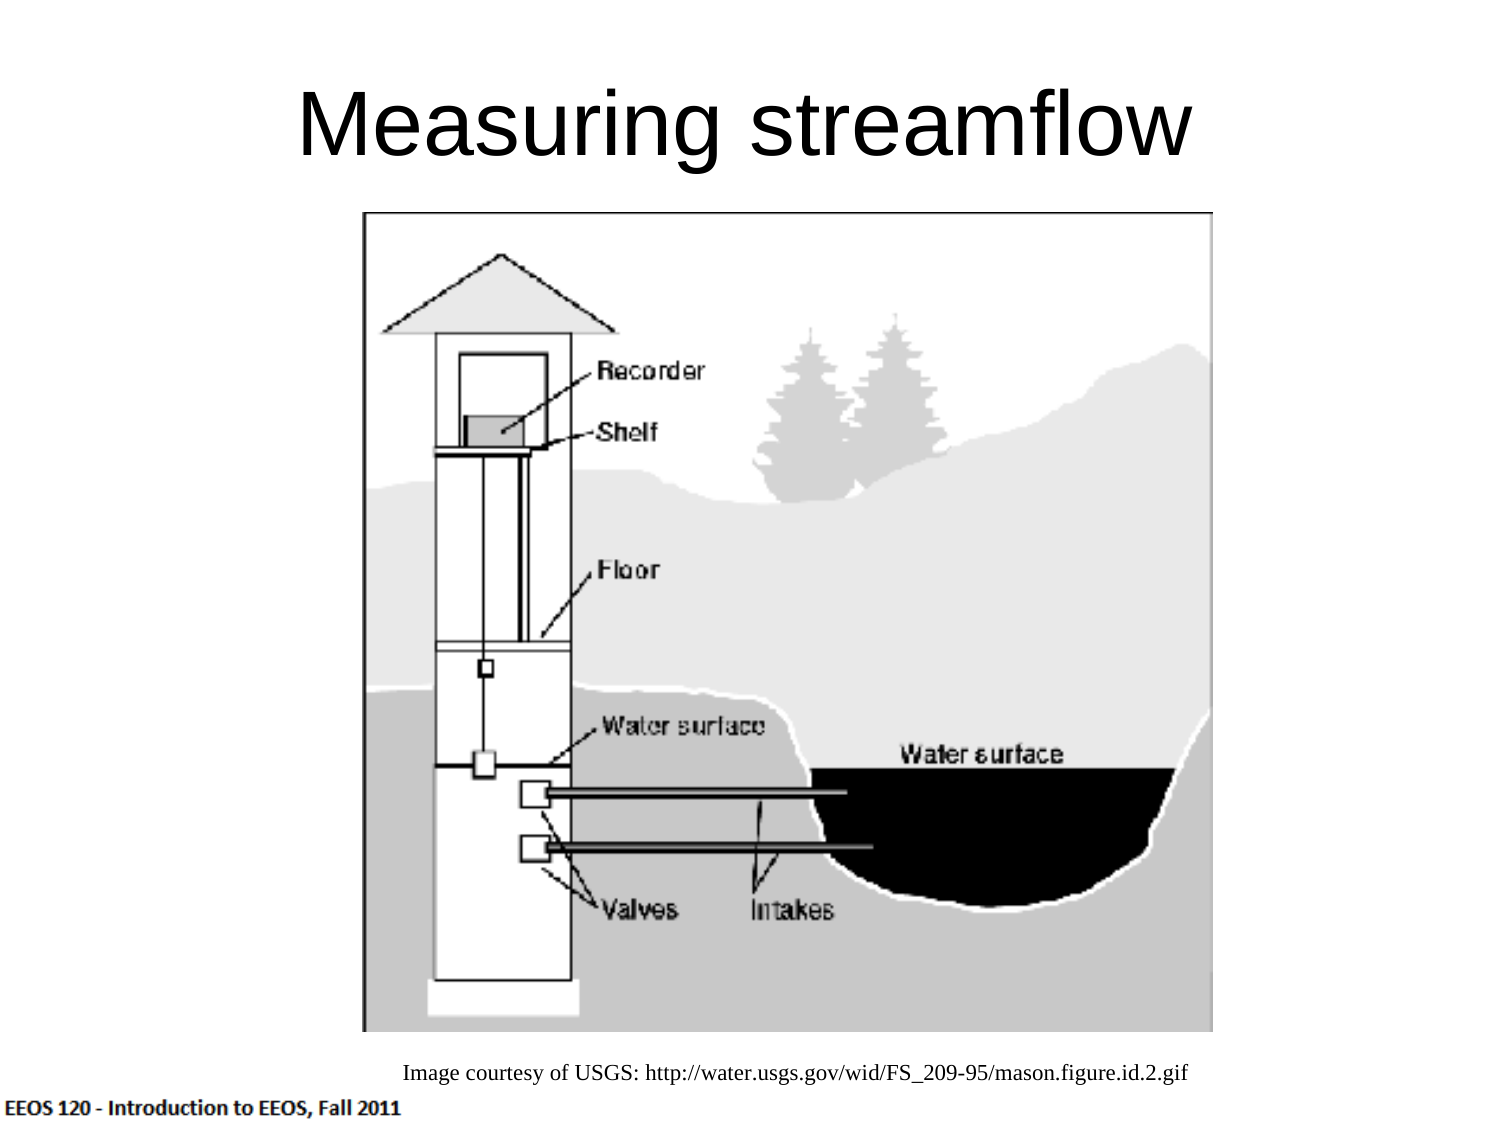

# Measuring streamflow
Image courtesy of USGS: http://water.usgs.gov/wid/FS_209-95/mason.figure.id.2.gif